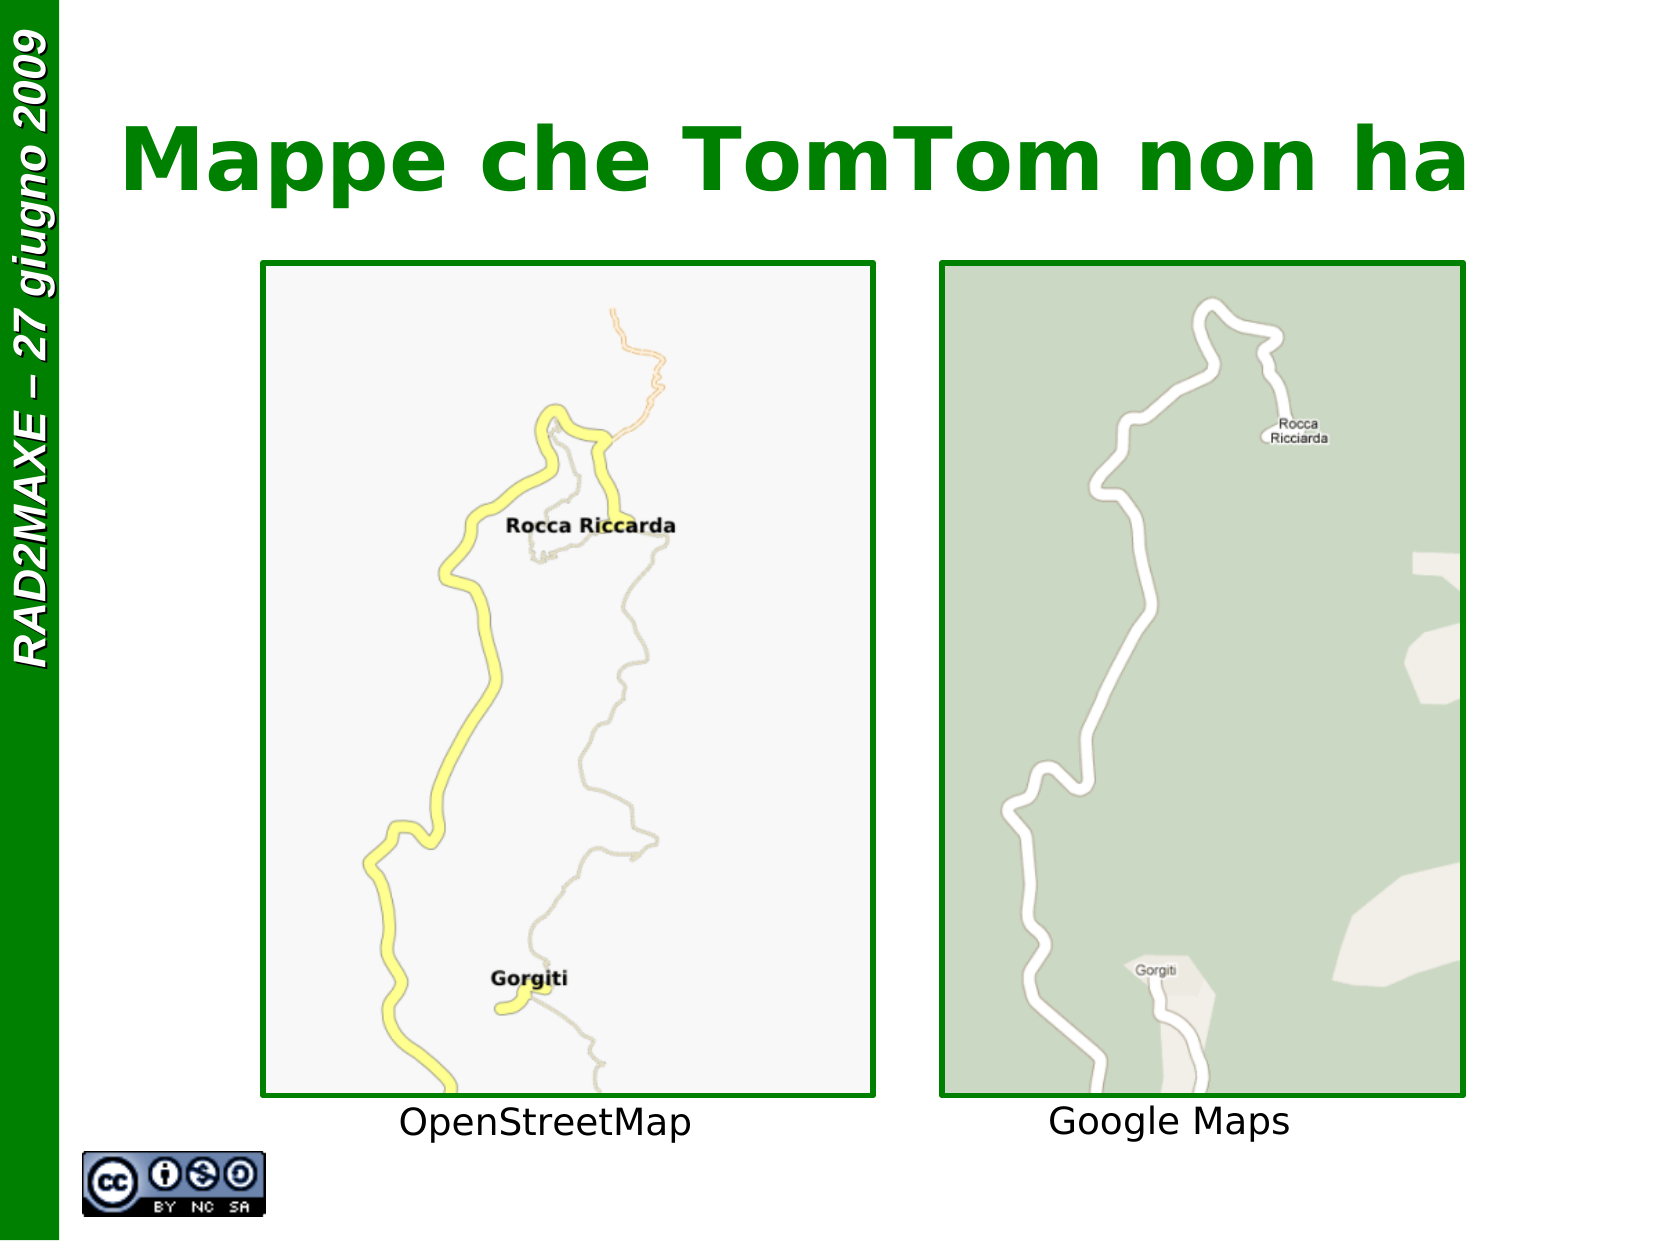

# Mappe che TomTom non ha
Google Maps
OpenStreetMap